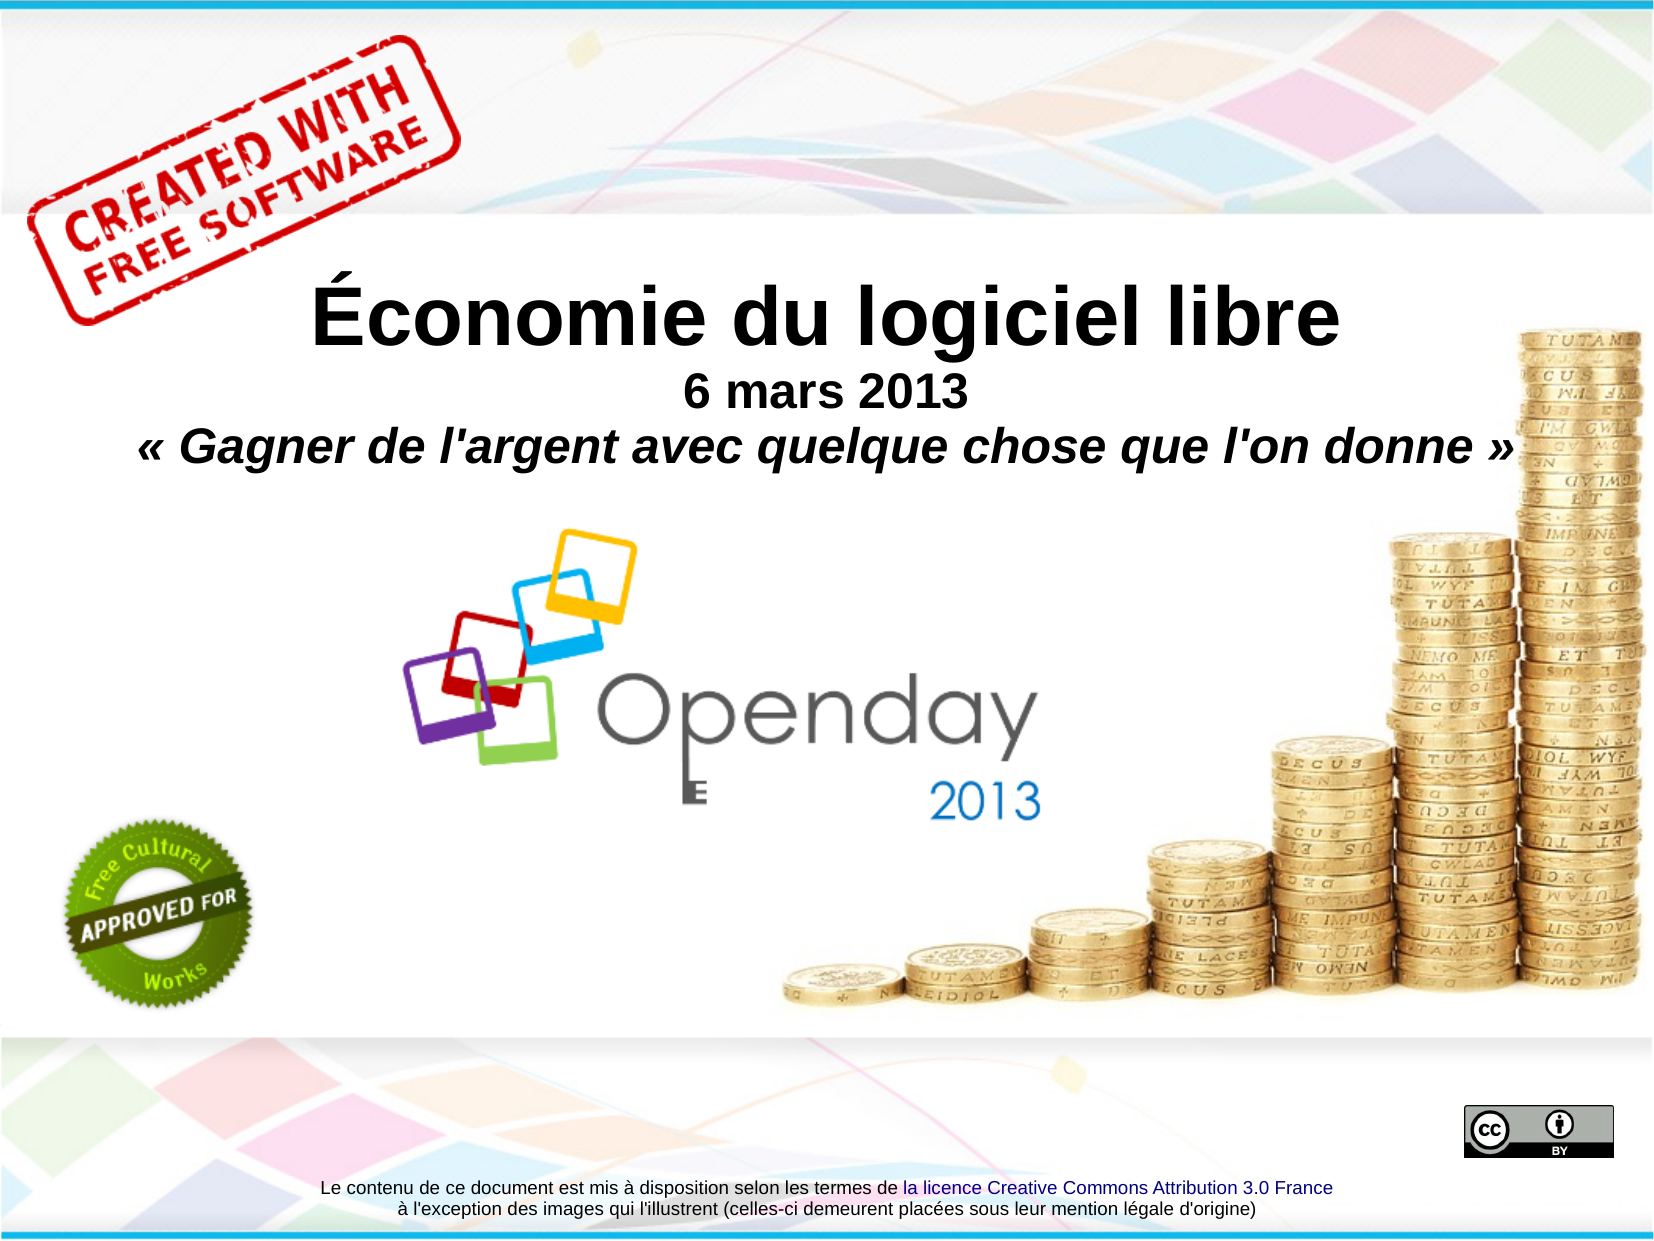

# Économie du logiciel libre
6 mars 2013
« Gagner de l'argent avec quelque chose que l'on donne »